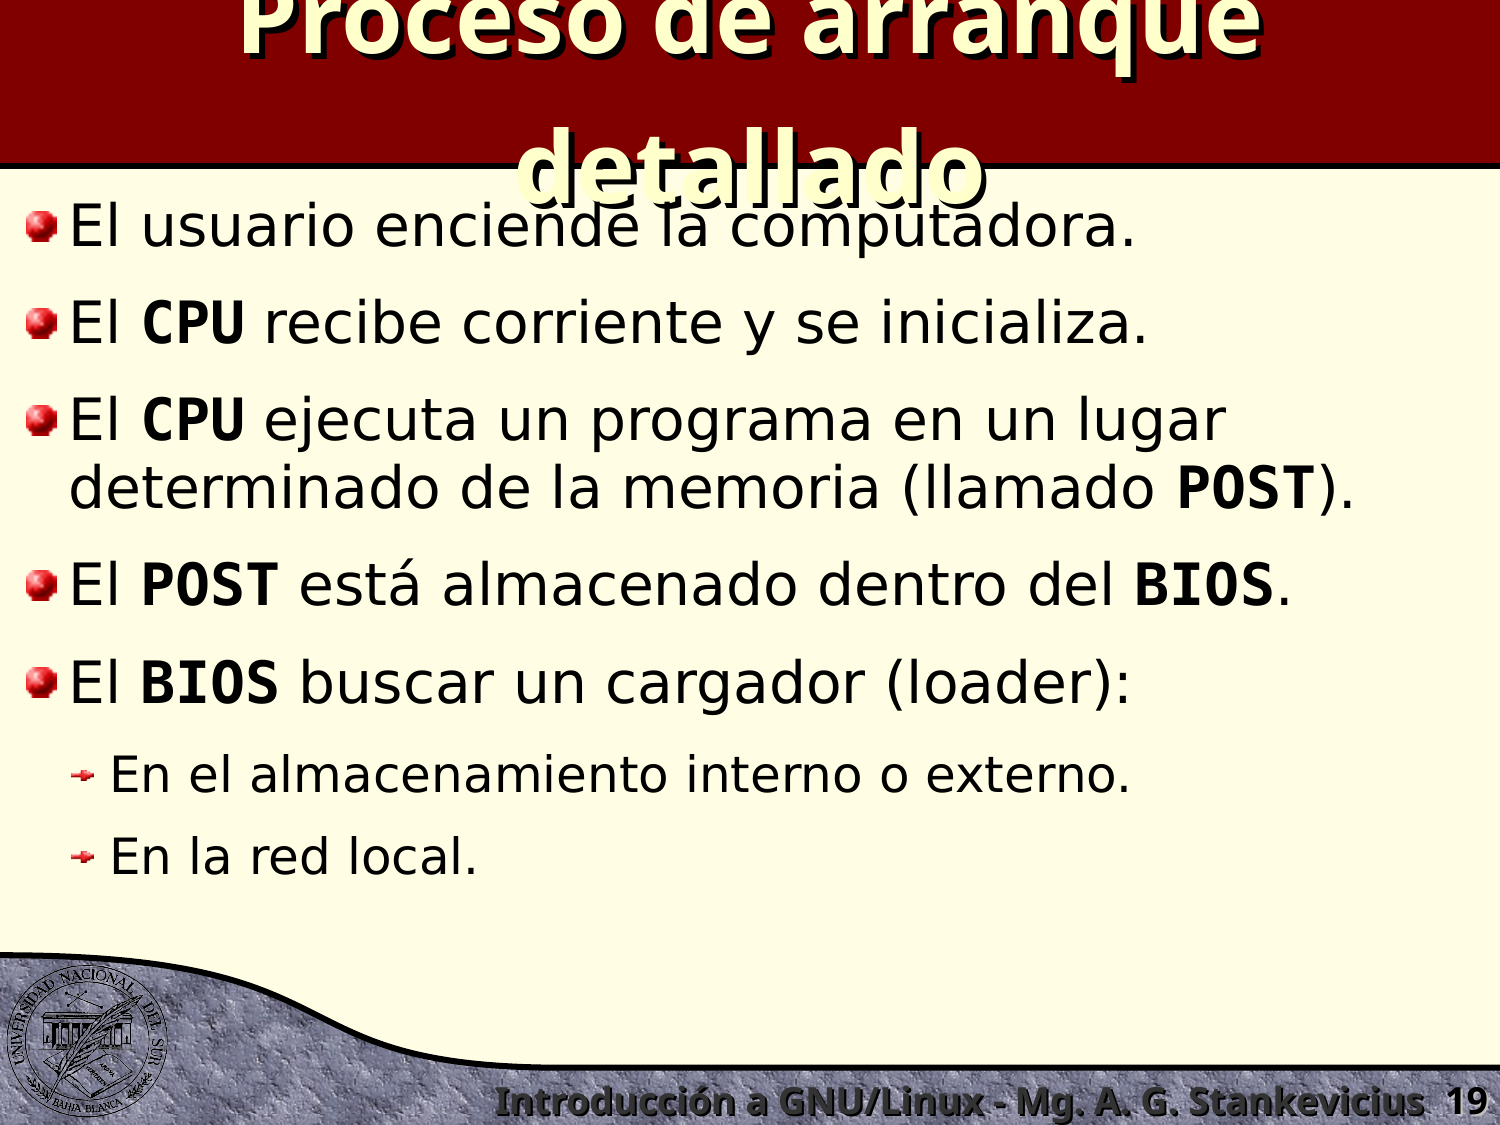

# Proceso de arranque detallado
El usuario enciende la computadora.
El CPU recibe corriente y se inicializa.
El CPU ejecuta un programa en un lugar determinado de la memoria (llamado POST).
El POST está almacenado dentro del BIOS.
El BIOS buscar un cargador (loader):
En el almacenamiento interno o externo.
En la red local.
19